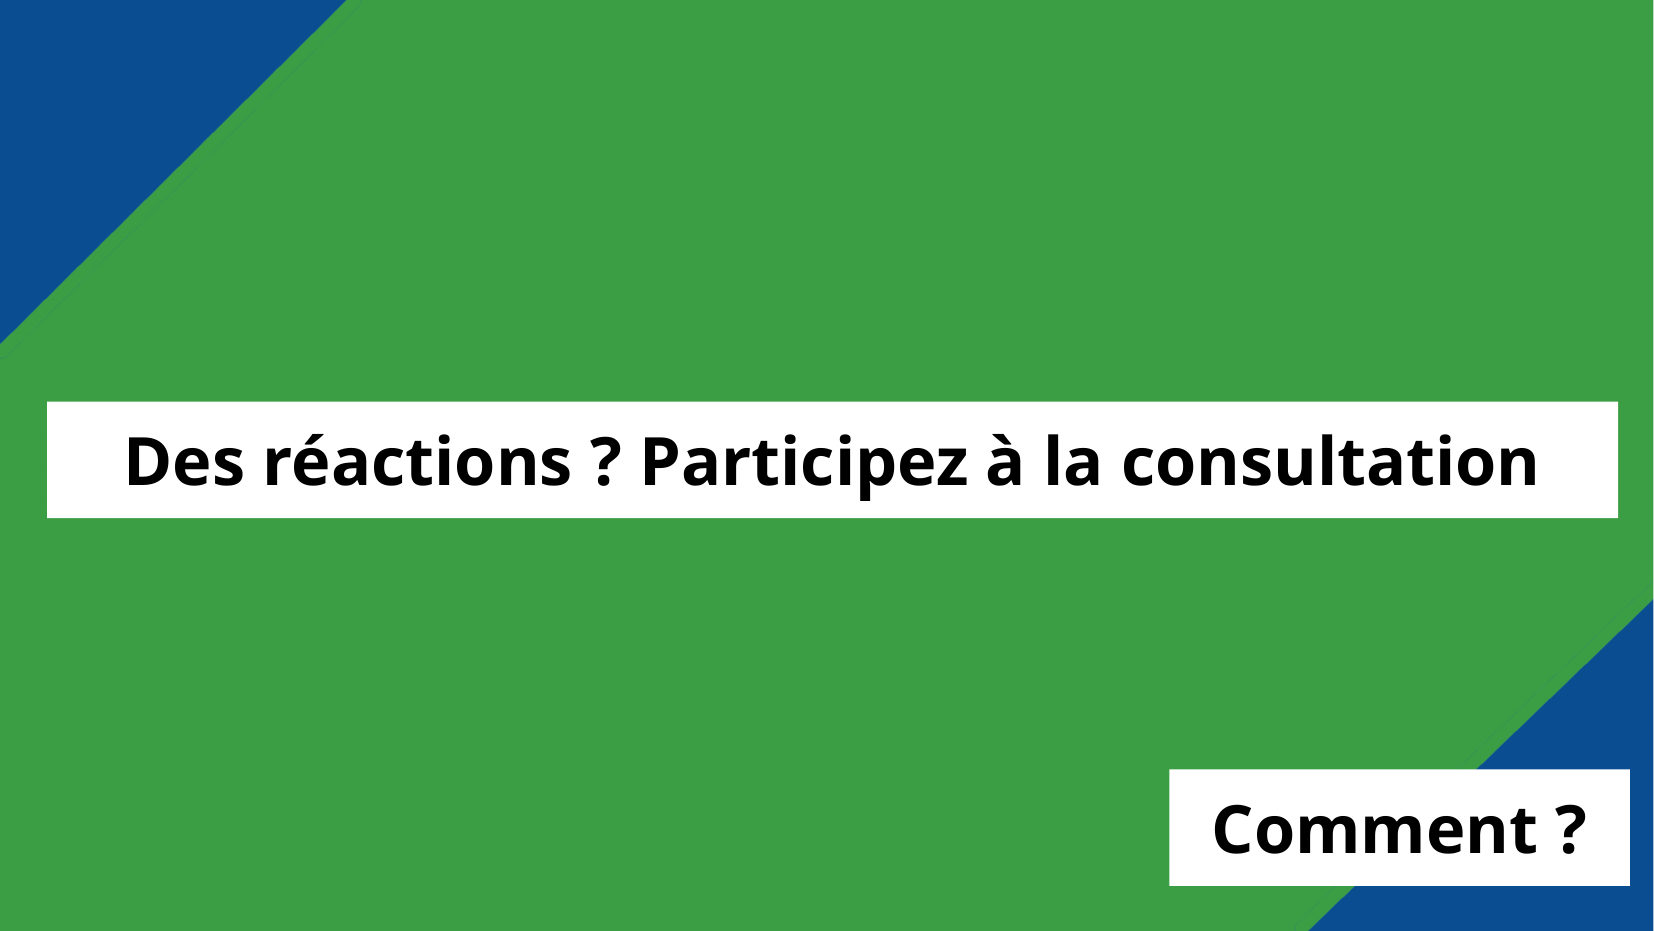

# Des réactions ? Participez à la consultation
Comment ?